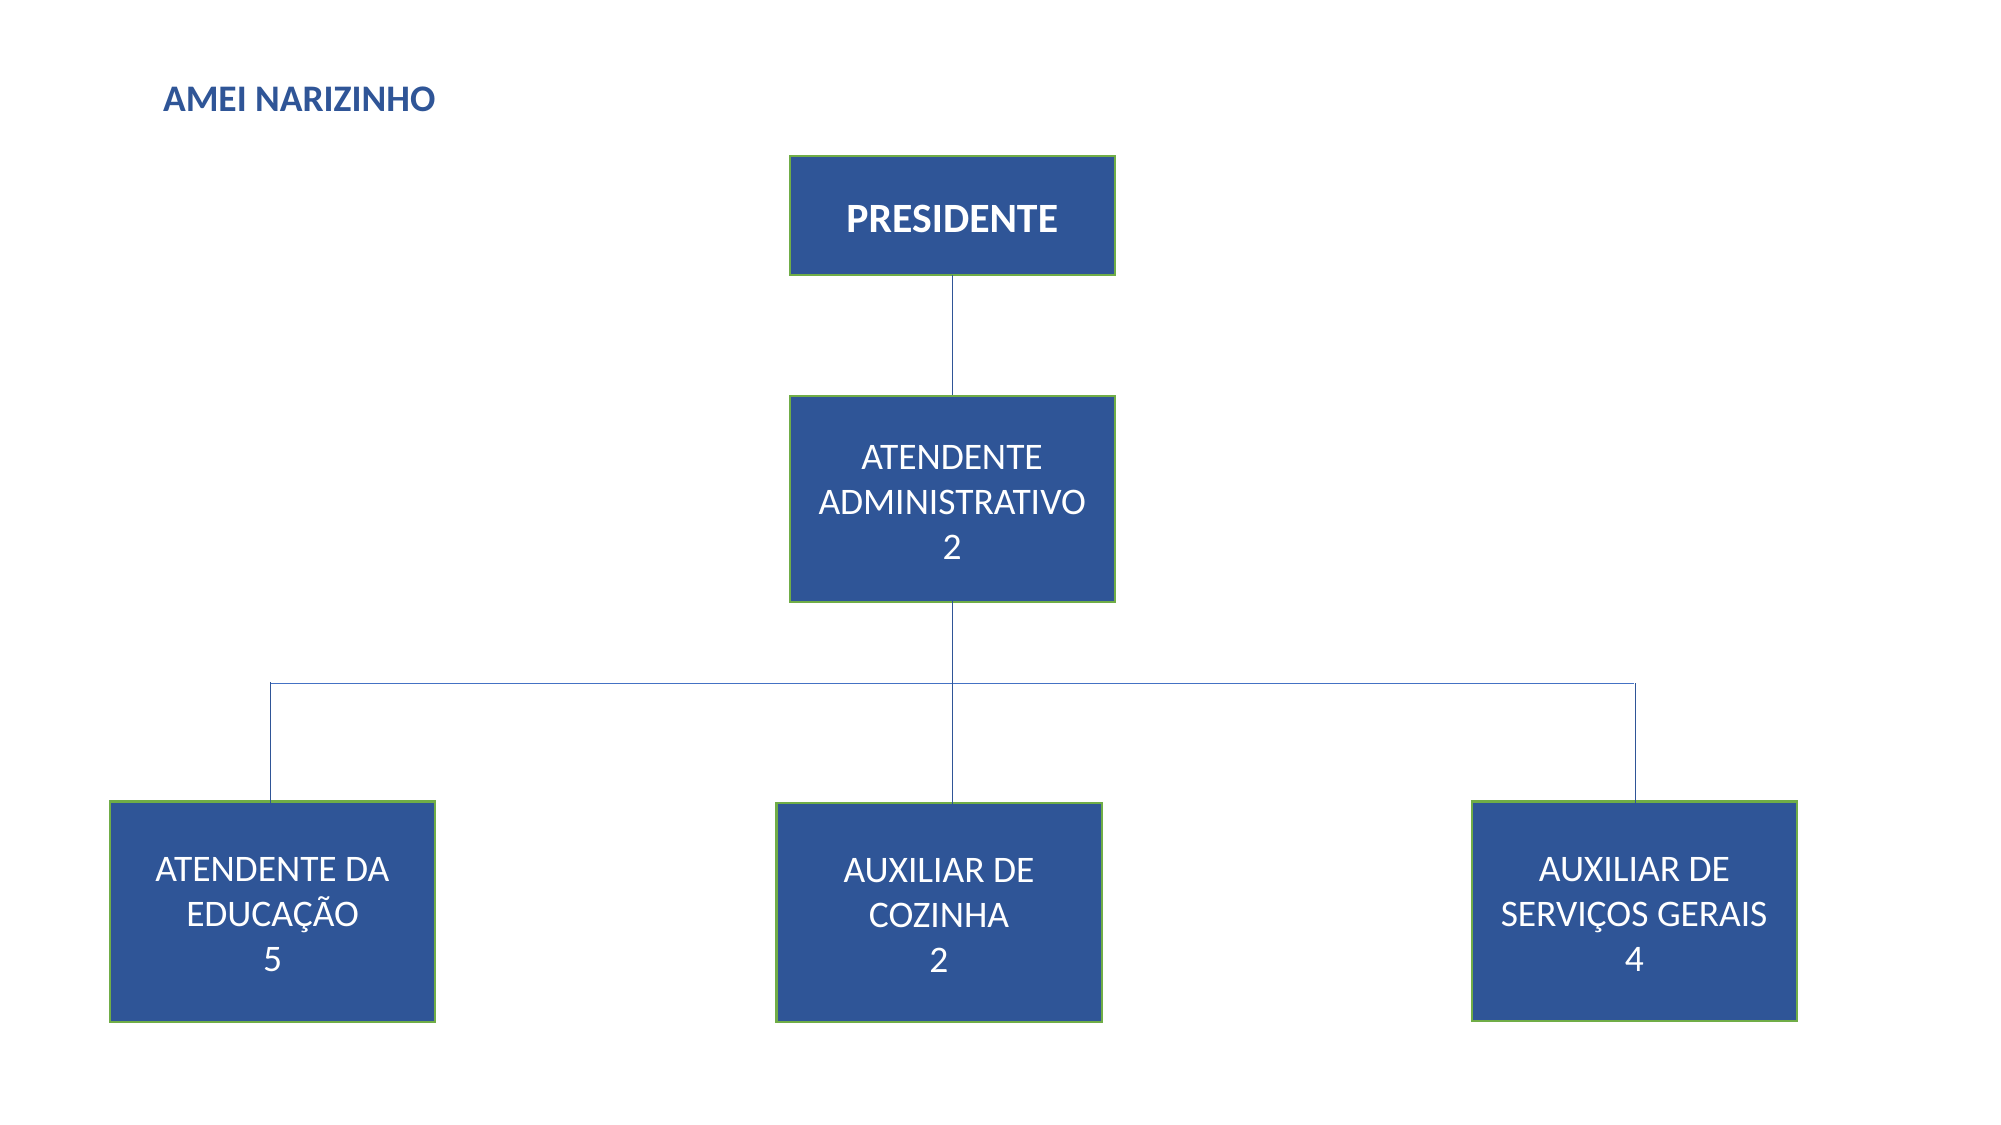

AMEI NARIZINHO
PRESIDENTE
ATENDENTE ADMINISTRATIVO
2
ATENDENTE DA EDUCAÇÃO
5
AUXILIAR DE SERVIÇOS GERAIS
4
AUXILIAR DE COZINHA
2